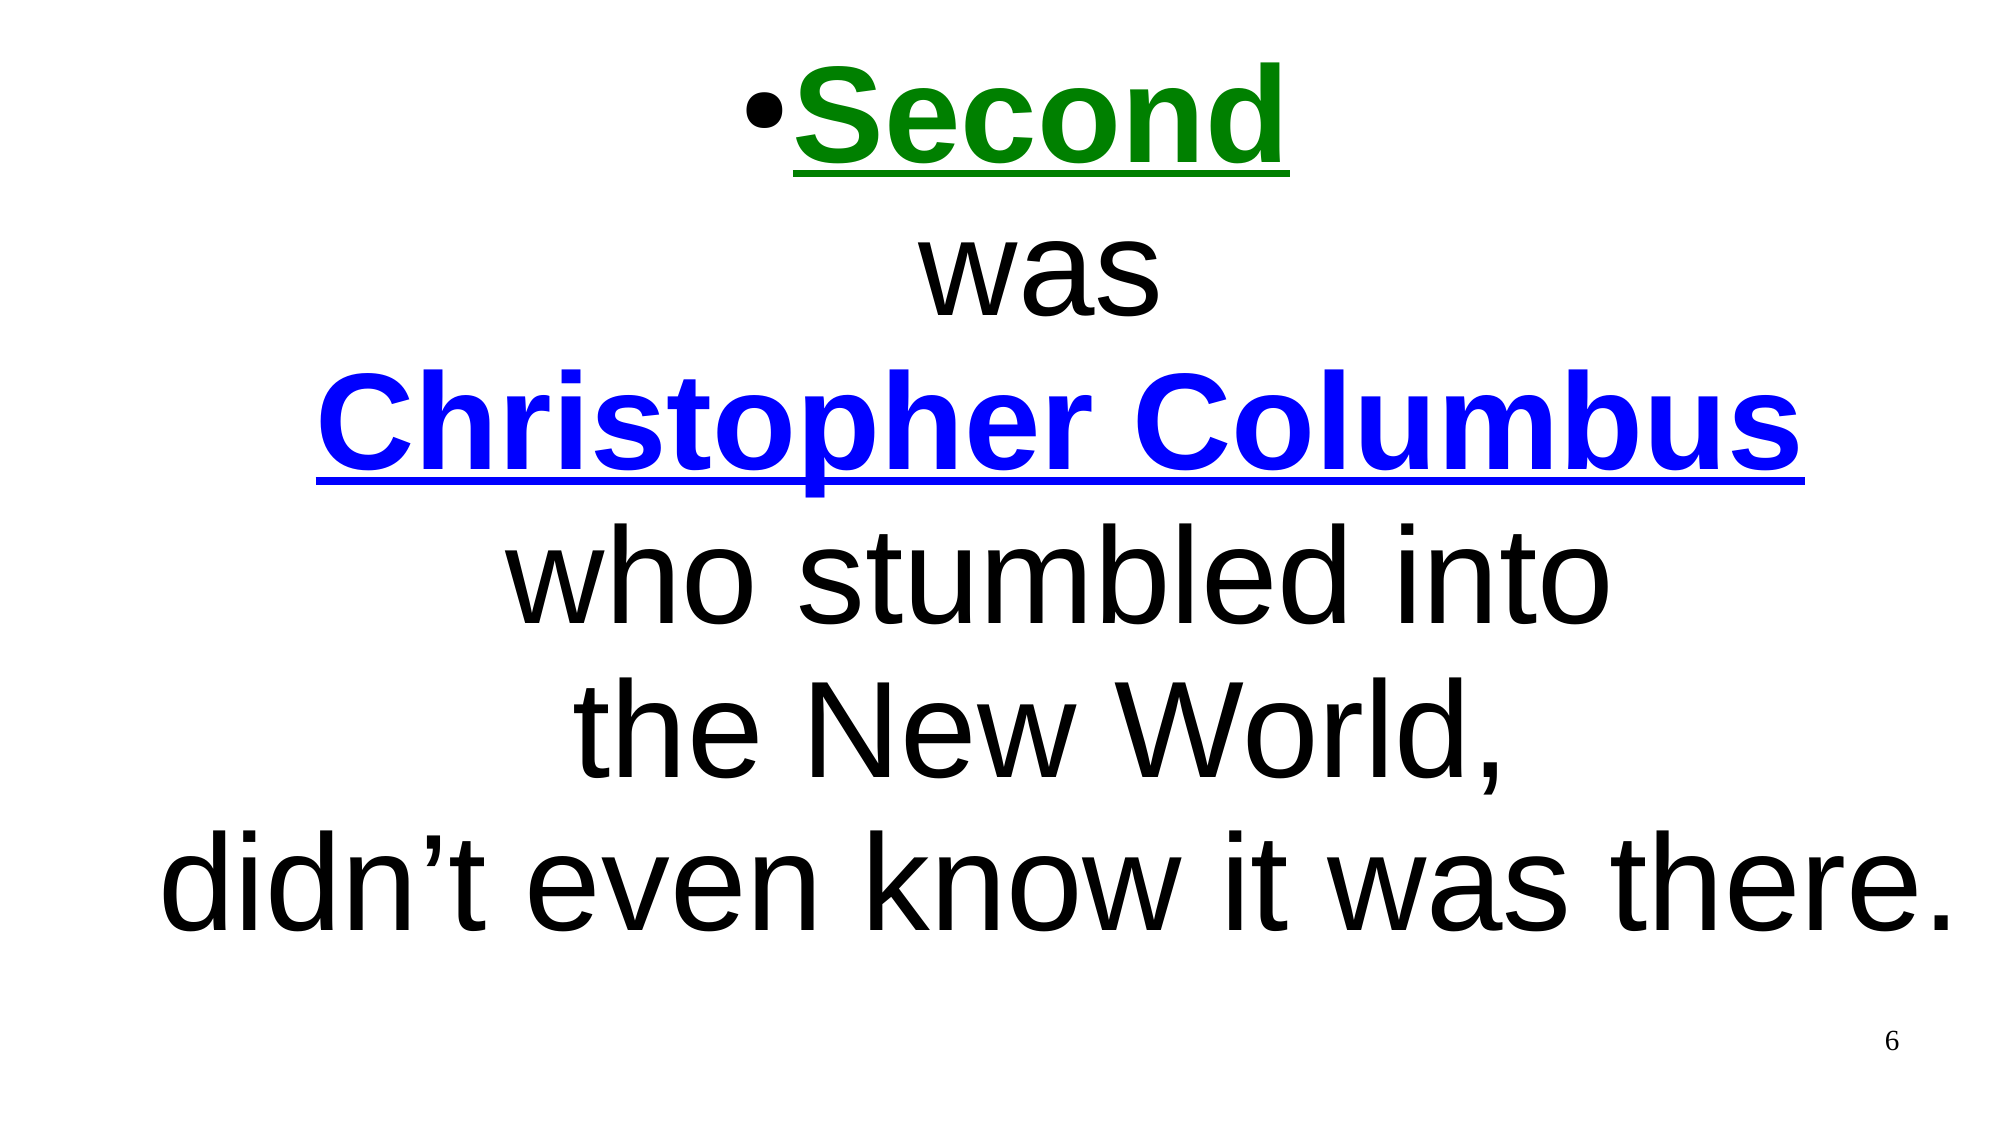

# Second was Christopher Columbus who stumbled into the New World, didn’t even know it was there.
6